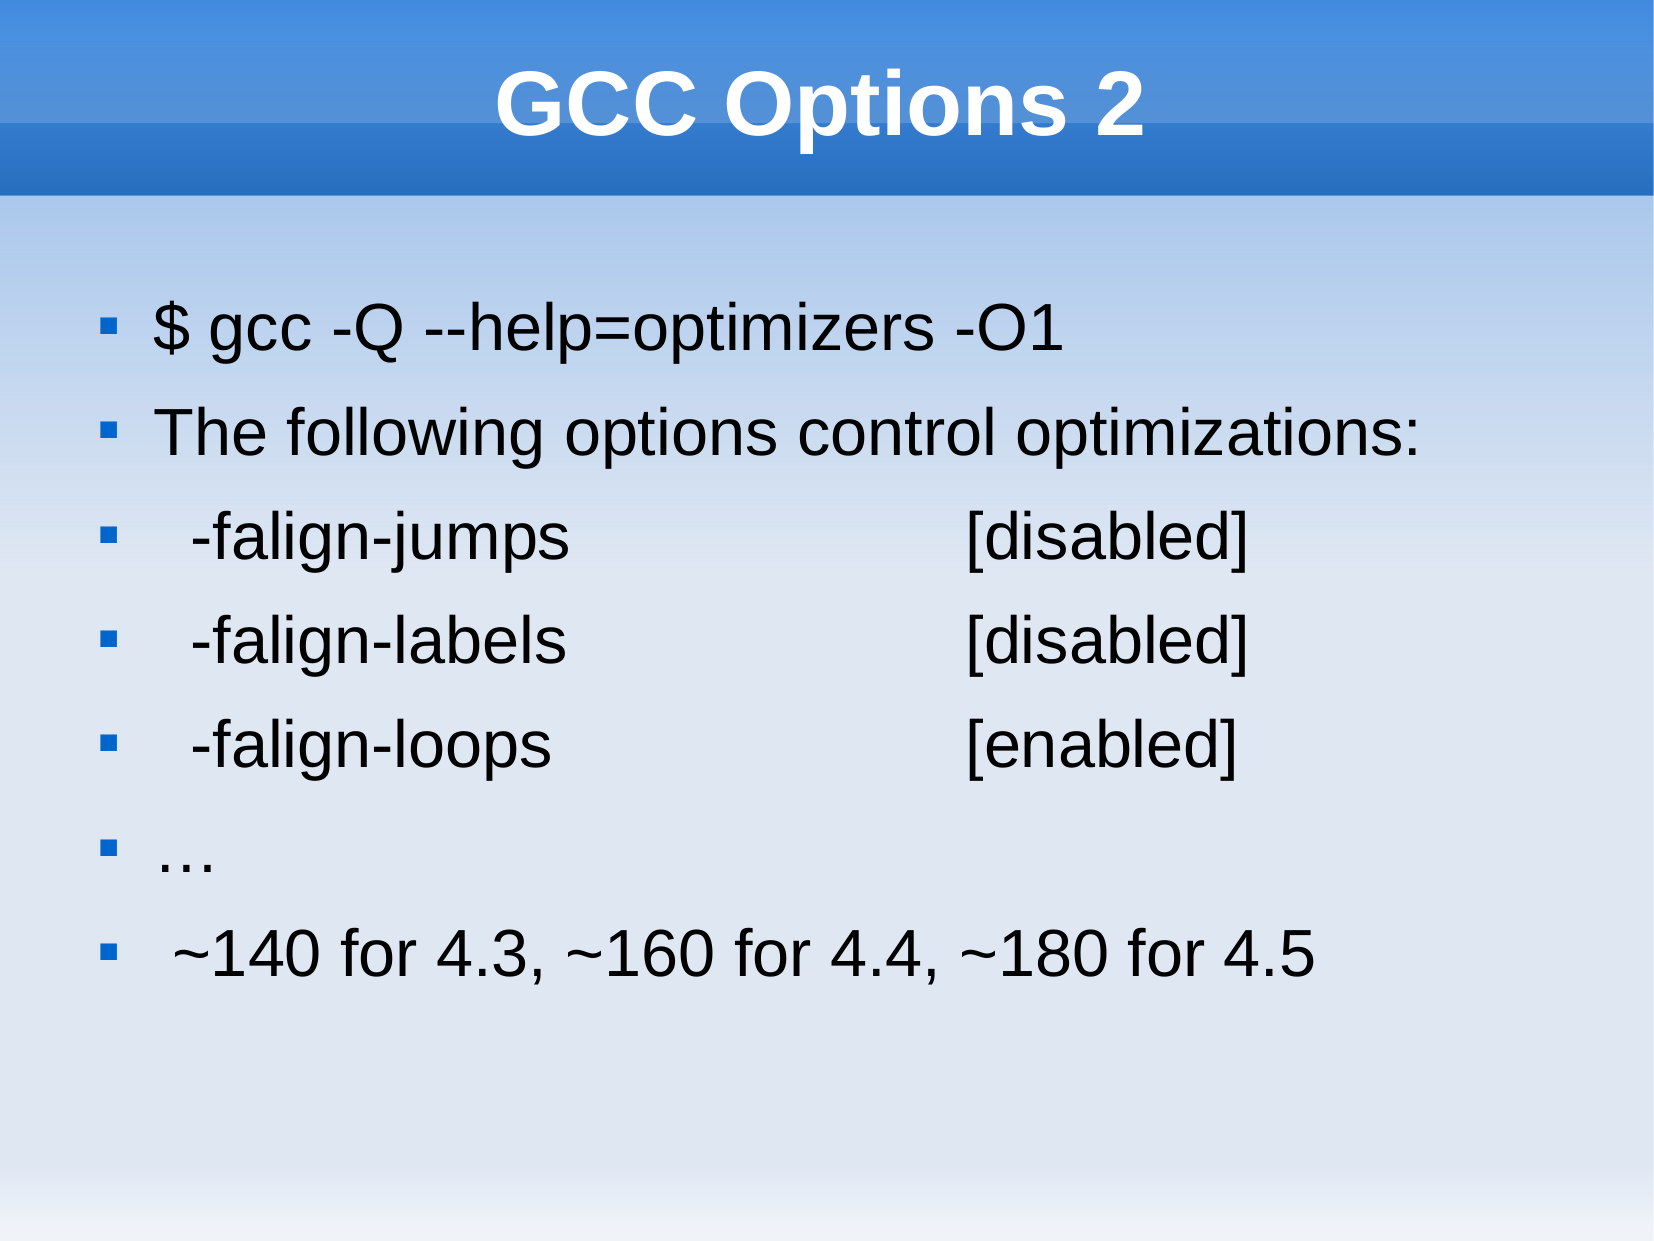

# GCC Options 2
$ gcc -Q --help=optimizers -O1
The following options control optimizations:
 -falign-jumps 		[disabled]
 -falign-labels 		[disabled]
 -falign-loops 		[enabled]
…
 ~140 for 4.3, ~160 for 4.4, ~180 for 4.5